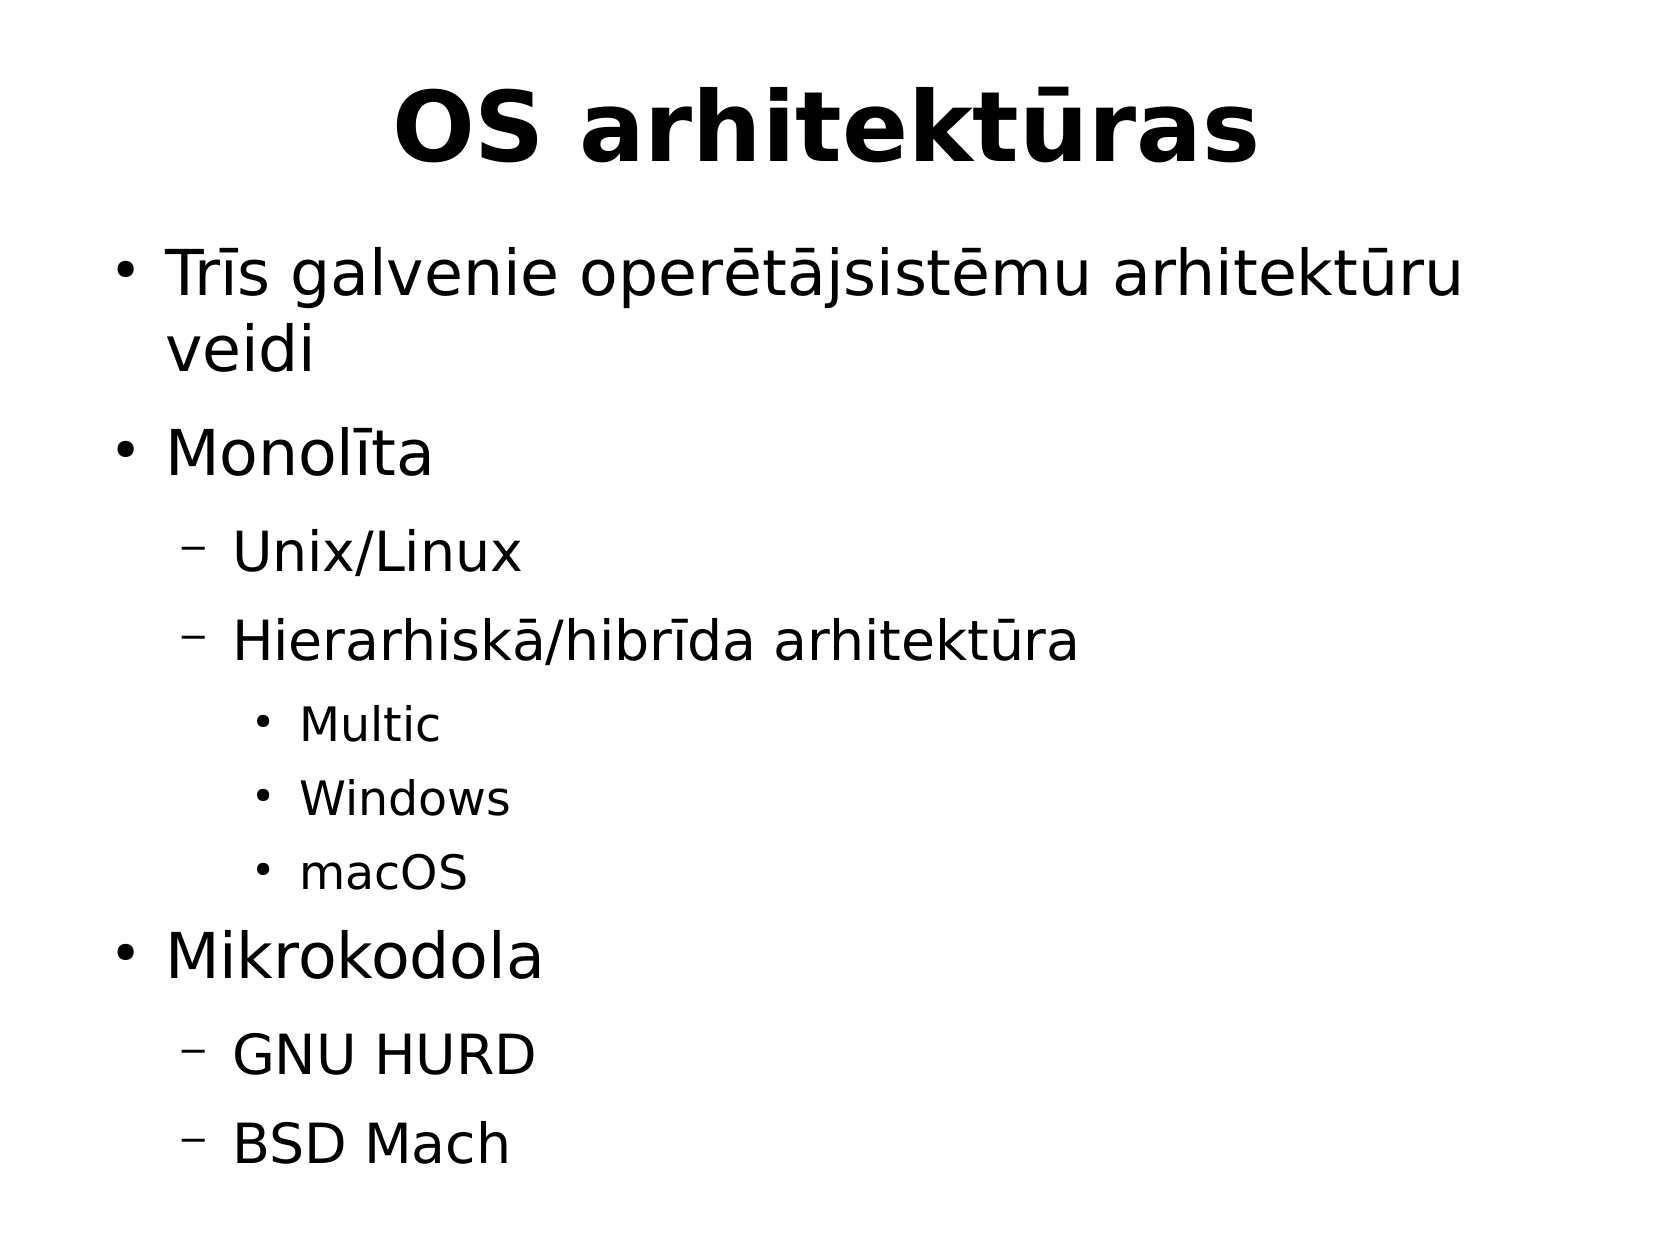

# OS arhitektūras
Trīs galvenie operētājsistēmu arhitektūru veidi
Monolīta
Unix/Linux
Hierarhiskā/hibrīda arhitektūra
Multic
Windows
macOS
Mikrokodola
GNU HURD
BSD Mach